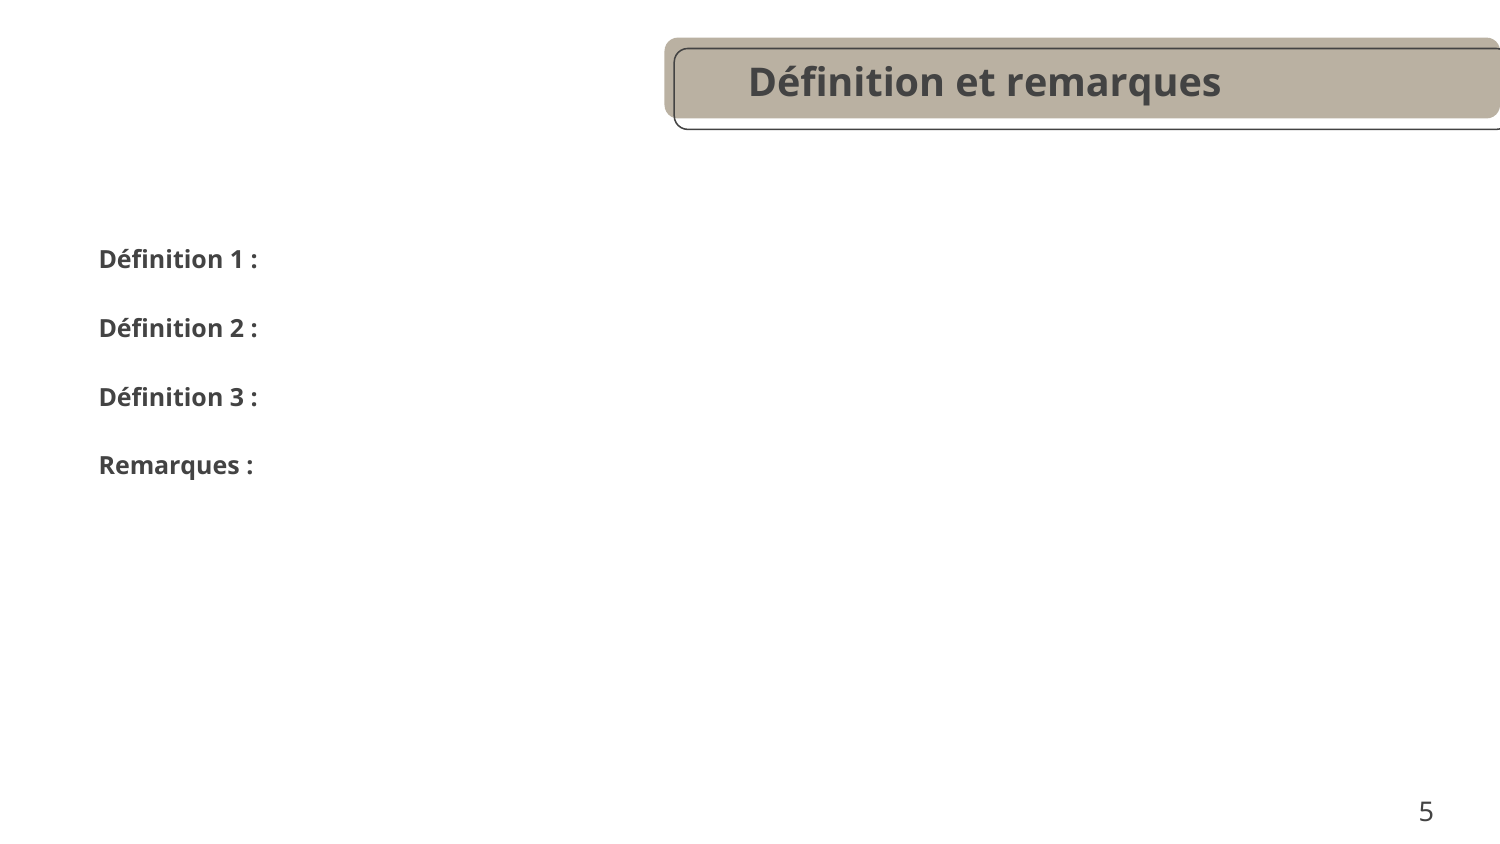

Définition et remarques
# Définition 1 :
Définition 2 :
Définition 3 :
Remarques :